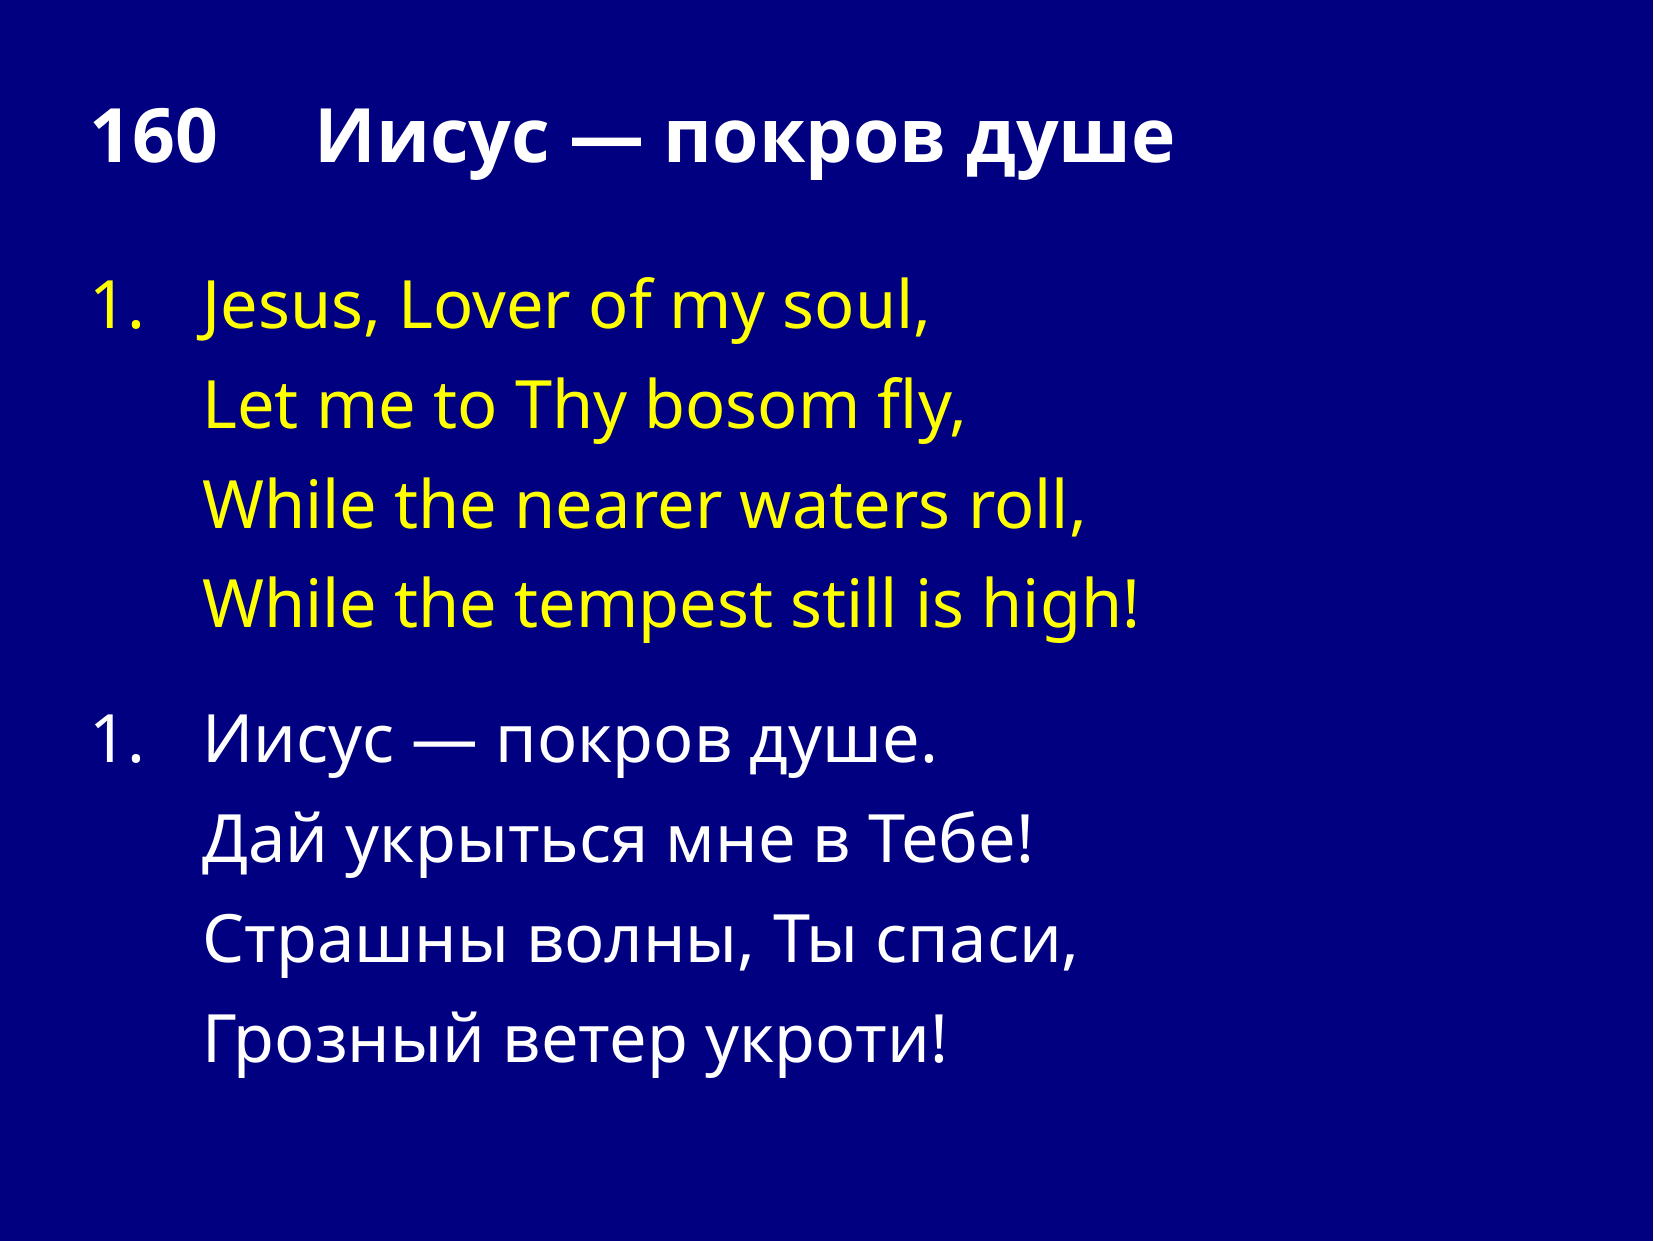

160	Иисус — покров душе
1.	Jesus, Lover of my soul,
	Let me to Thy bosom fly,
	While the nearer waters roll,
	While the tempest still is high!
1.	Иисус — покров душе.
	Дай укрыться мне в Тебе!
	Страшны волны, Ты спаси,
	Грозный ветер укроти!